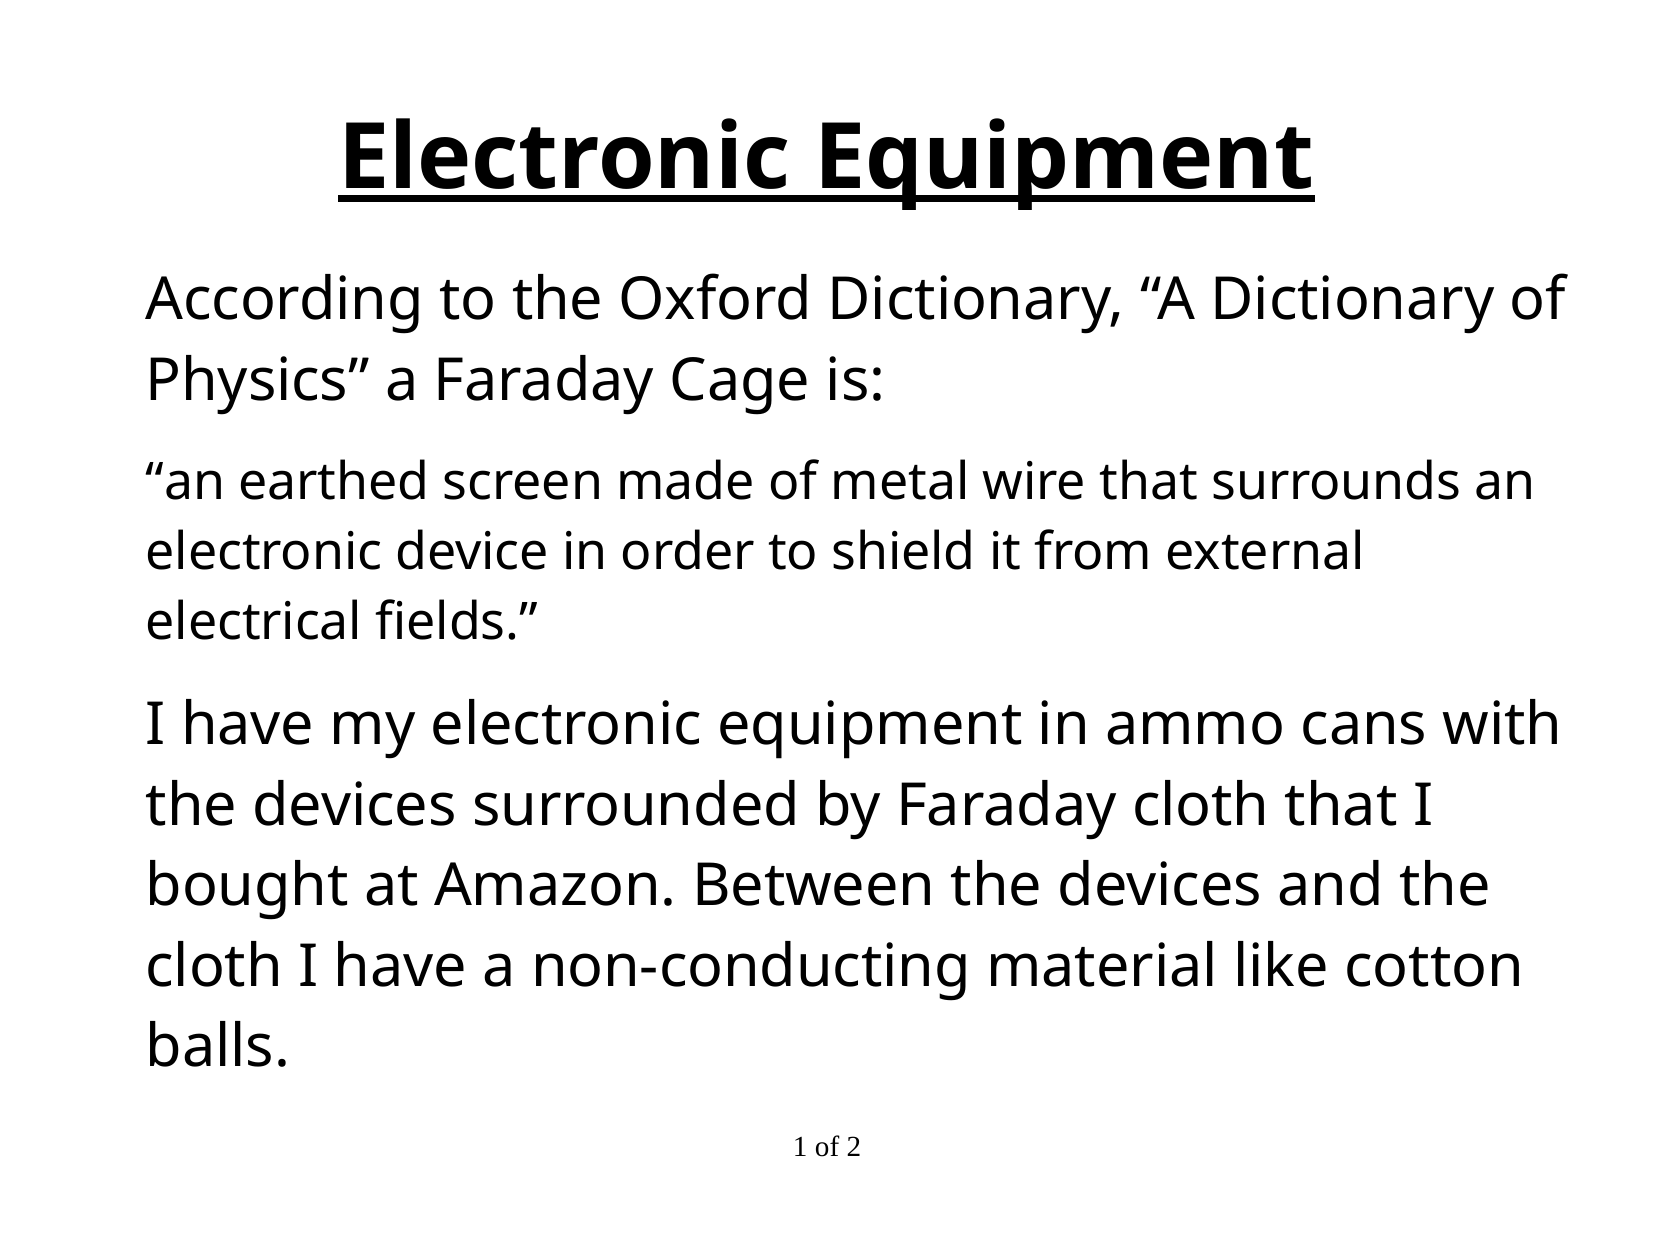

# Electronic Equipment
According to the Oxford Dictionary, “A Dictionary of Physics” a Faraday Cage is:
“an earthed screen made of metal wire that surrounds an electronic device in order to shield it from external electrical fields.”
I have my electronic equipment in ammo cans with the devices surrounded by Faraday cloth that I bought at Amazon. Between the devices and the cloth I have a non-conducting material like cotton balls.
1 of 2